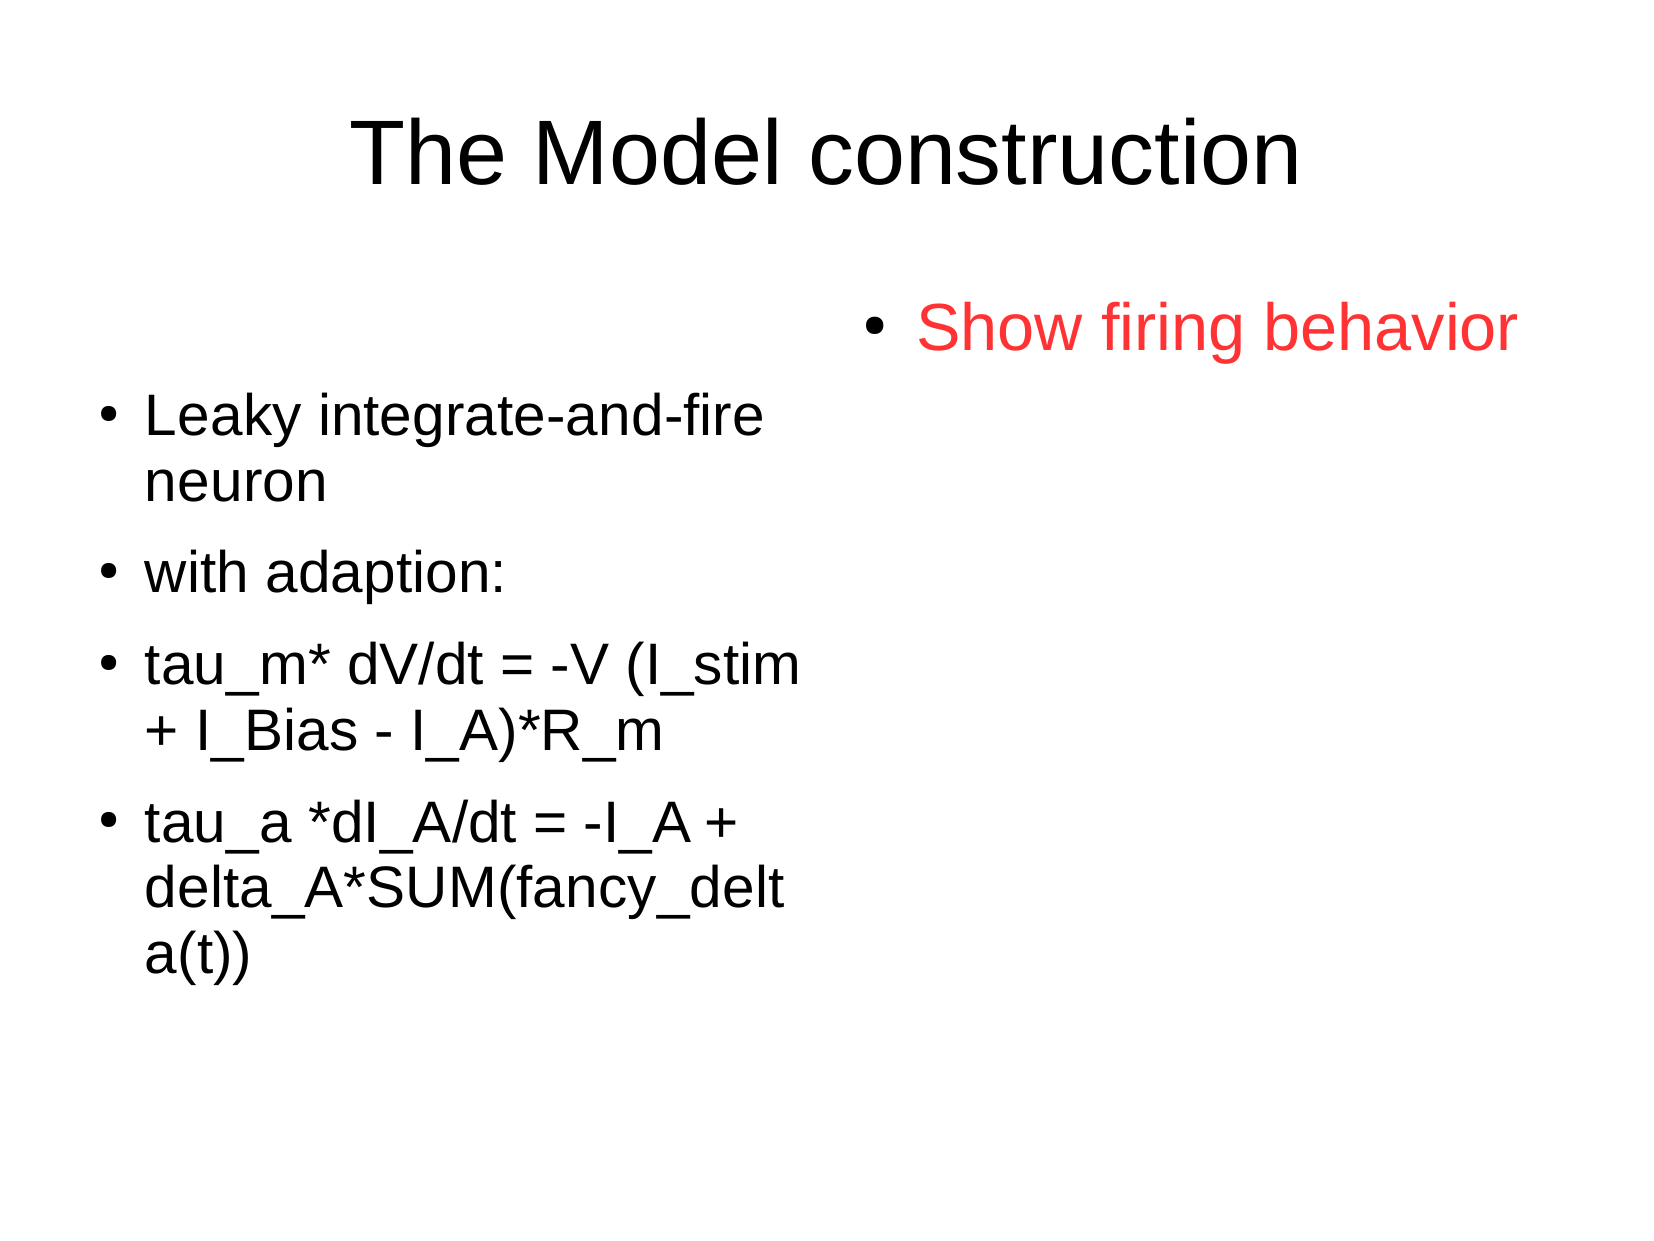

# The Model construction
Leaky integrate-and-fire neuron
with adaption:
tau_m* dV/dt = -V (I_stim + I_Bias - I_A)*R_m
tau_a *dI_A/dt = -I_A + delta_A*SUM(fancy_delta(t))
Show firing behavior